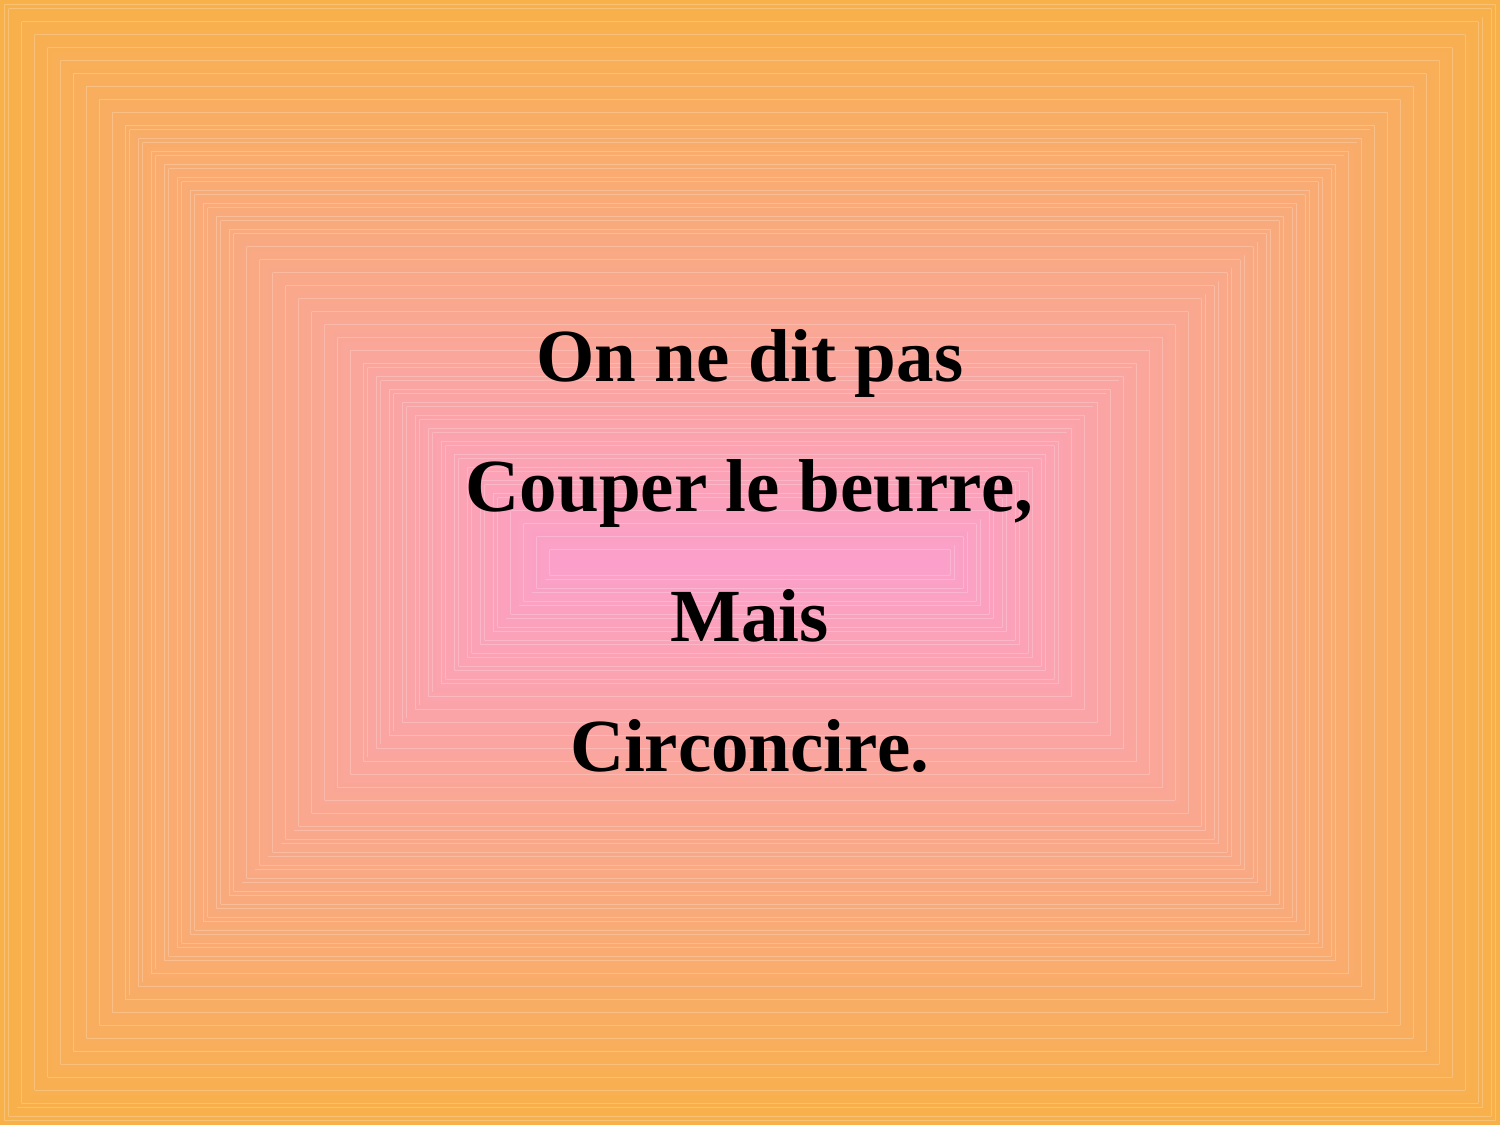

On ne dit pas
Couper le beurre,
Mais
Circoncire.